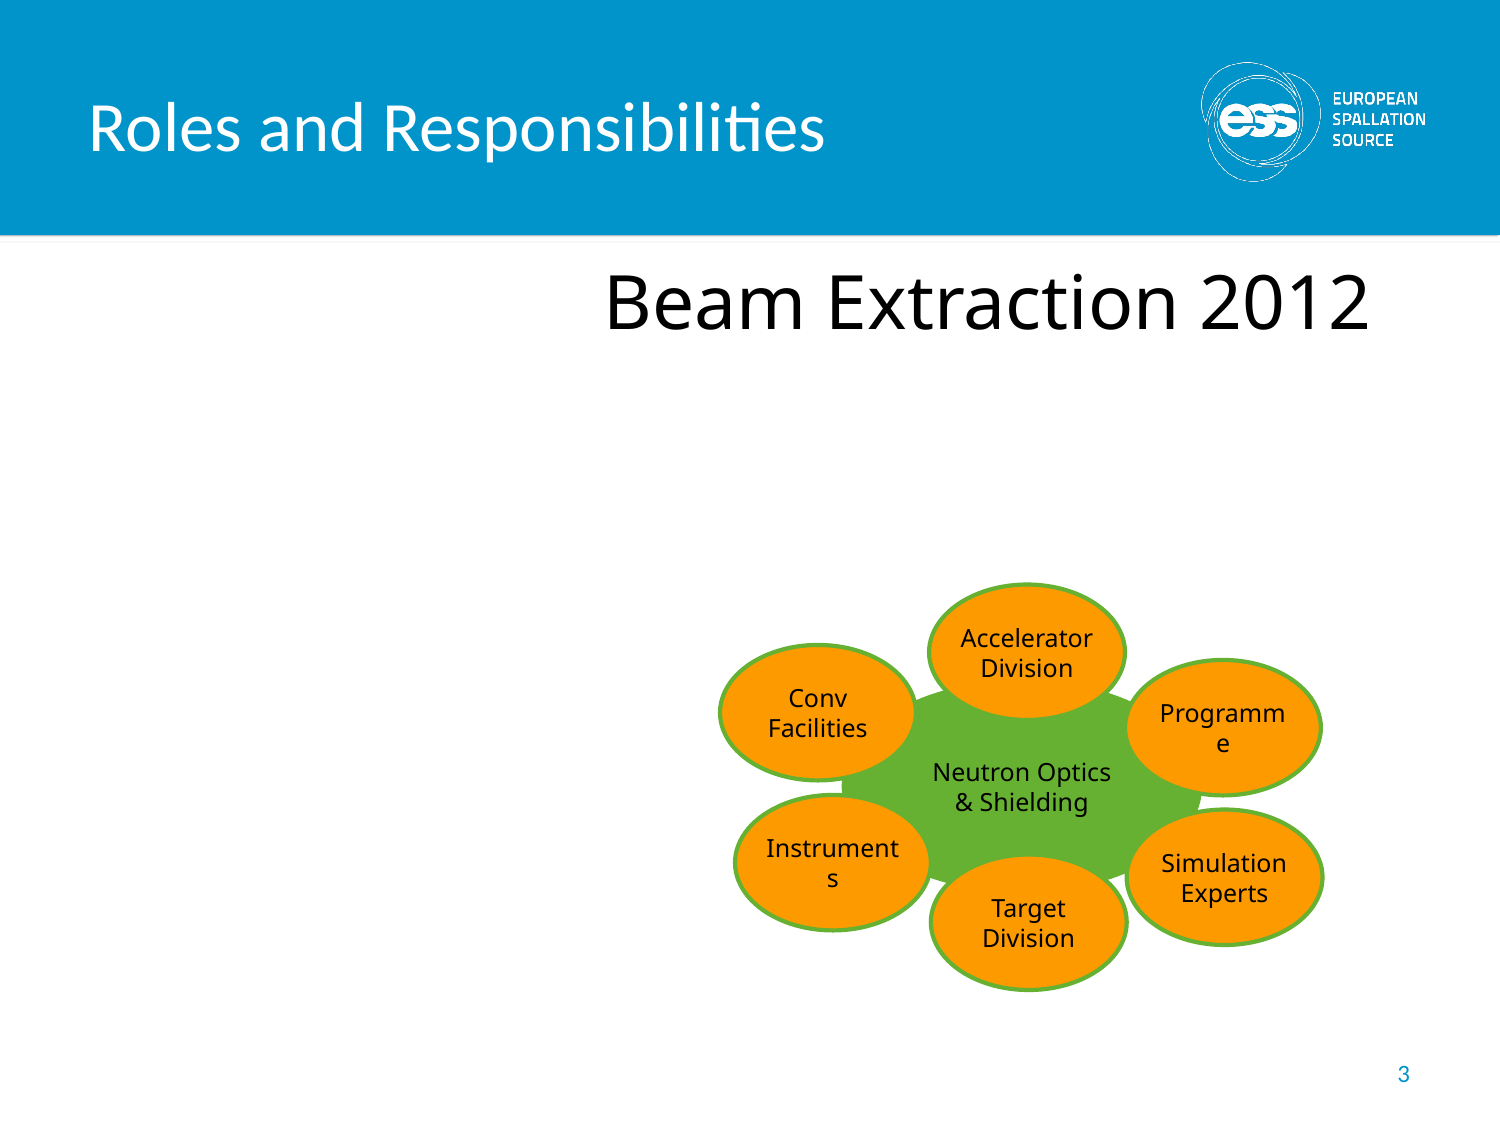

# Roles and Responsibilities
Beam Extraction 2012
Accelerator Division
Conv Facilities
Programme
Neutron Optics
& Shielding
Instruments
Simulation Experts
Target Division
3